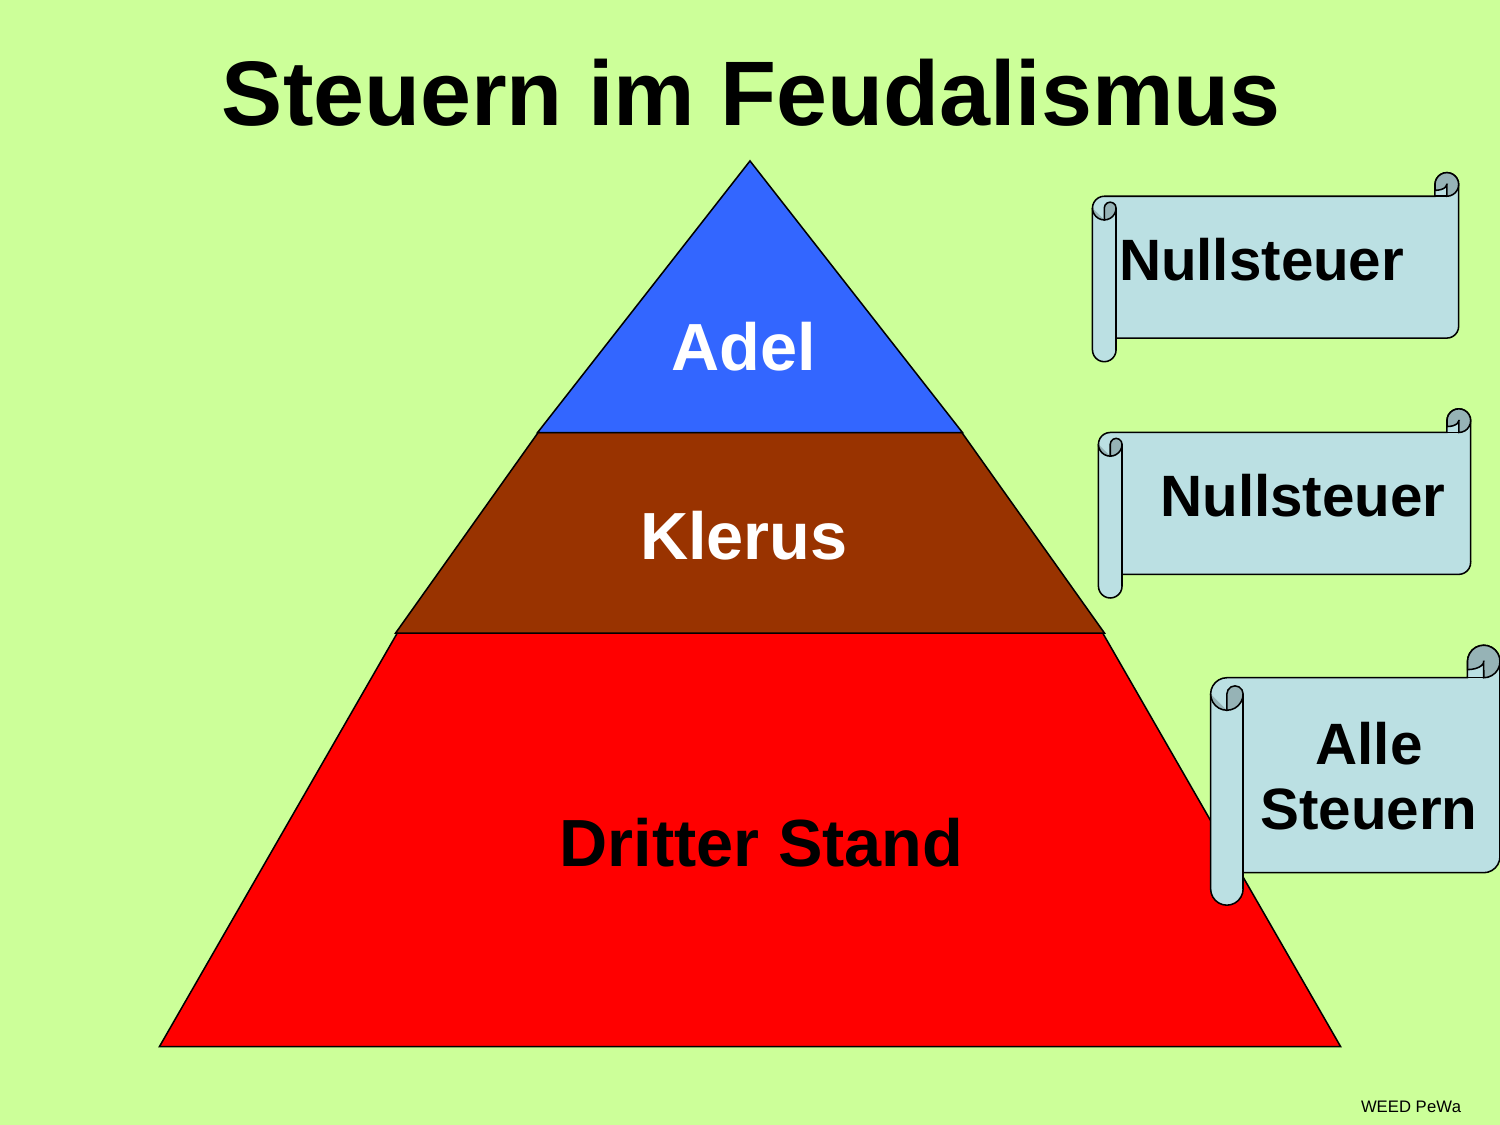

# Steuern im Feudalismus
Nullsteuer
Adel
Nullsteuer
Klerus
Alle Steuern
Dritter Stand
WEED PeWa